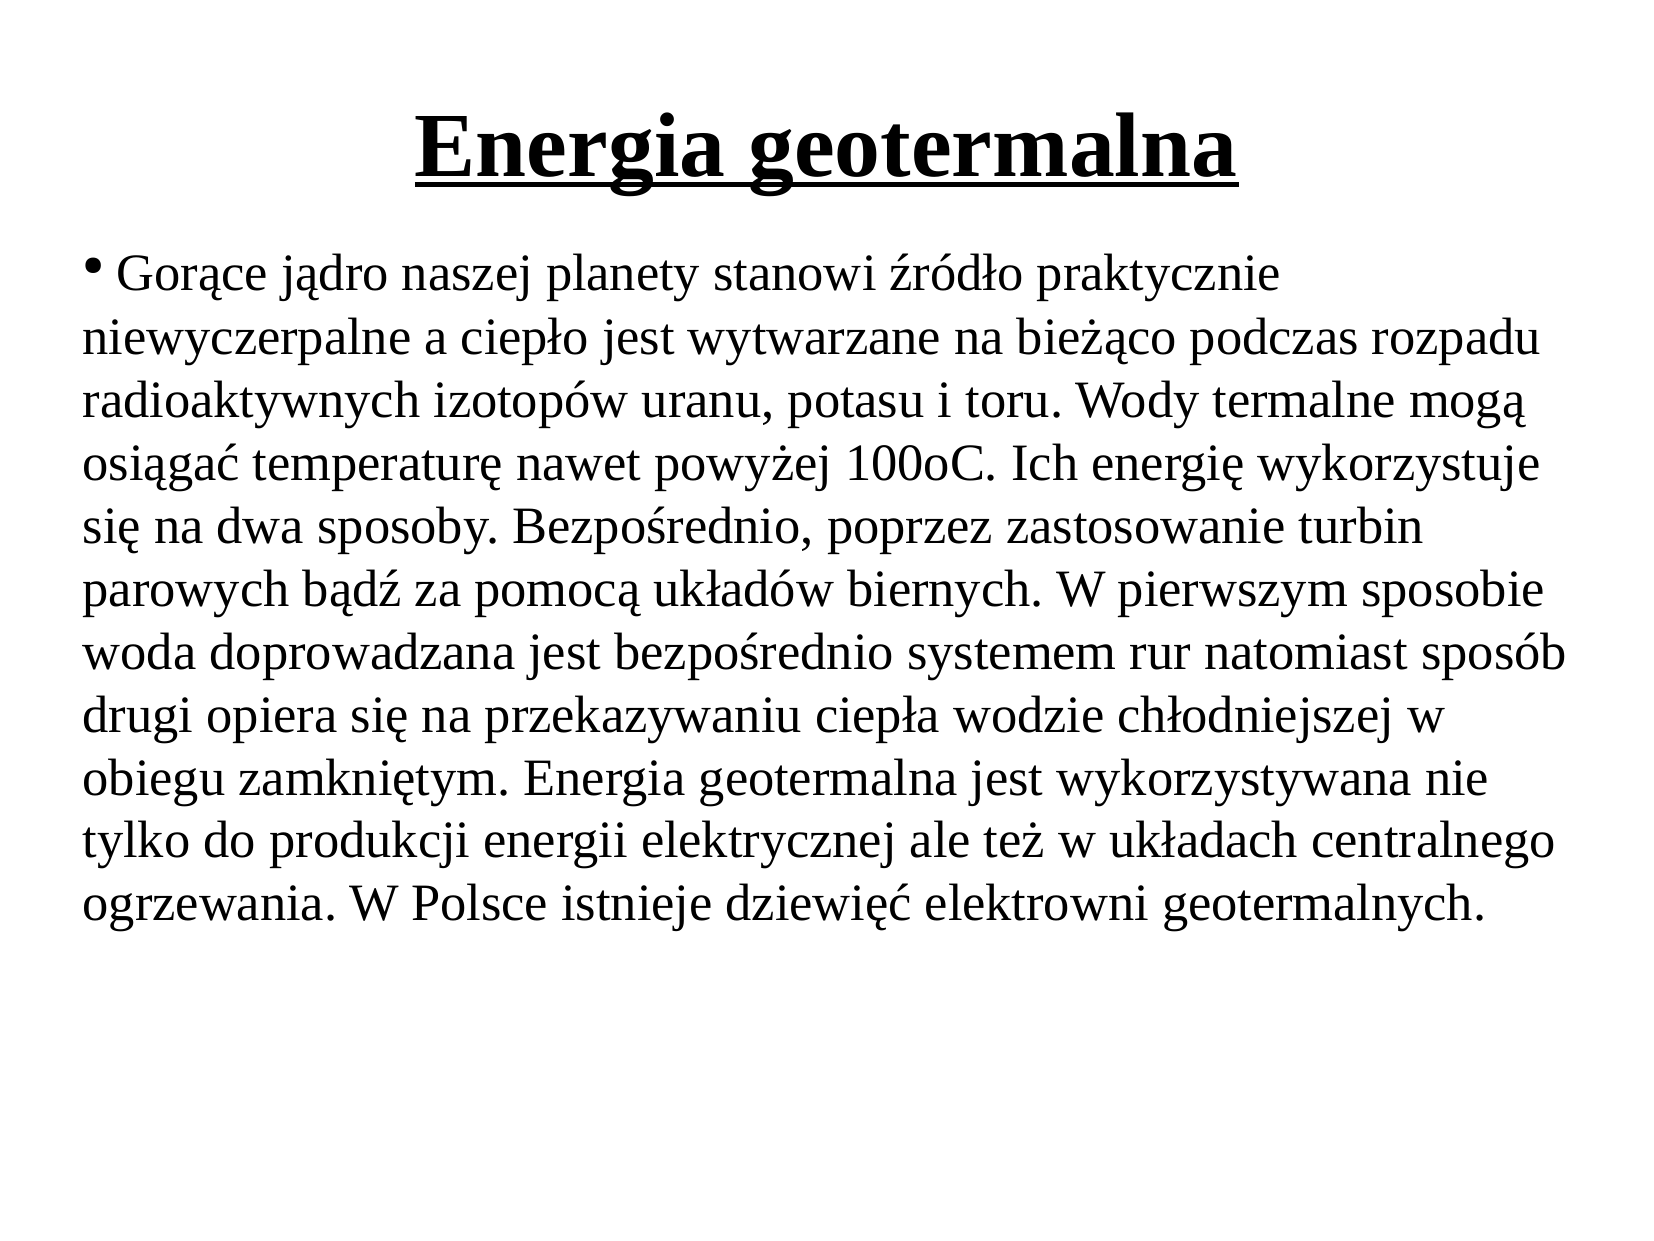

# Energia geotermalna
 Gorące jądro naszej planety stanowi źródło praktycznie niewyczerpalne a ciepło jest wytwarzane na bieżąco podczas rozpadu radioaktywnych izotopów uranu, potasu i toru. Wody termalne mogą osiągać temperaturę nawet powyżej 100oC. Ich energię wykorzystuje się na dwa sposoby. Bezpośrednio, poprzez zastosowanie turbin parowych bądź za pomocą układów biernych. W pierwszym sposobie woda doprowadzana jest bezpośrednio systemem rur natomiast sposób drugi opiera się na przekazywaniu ciepła wodzie chłodniejszej w obiegu zamkniętym. Energia geotermalna jest wykorzystywana nie tylko do produkcji energii elektrycznej ale też w układach centralnego ogrzewania. W Polsce istnieje dziewięć elektrowni geotermalnych.